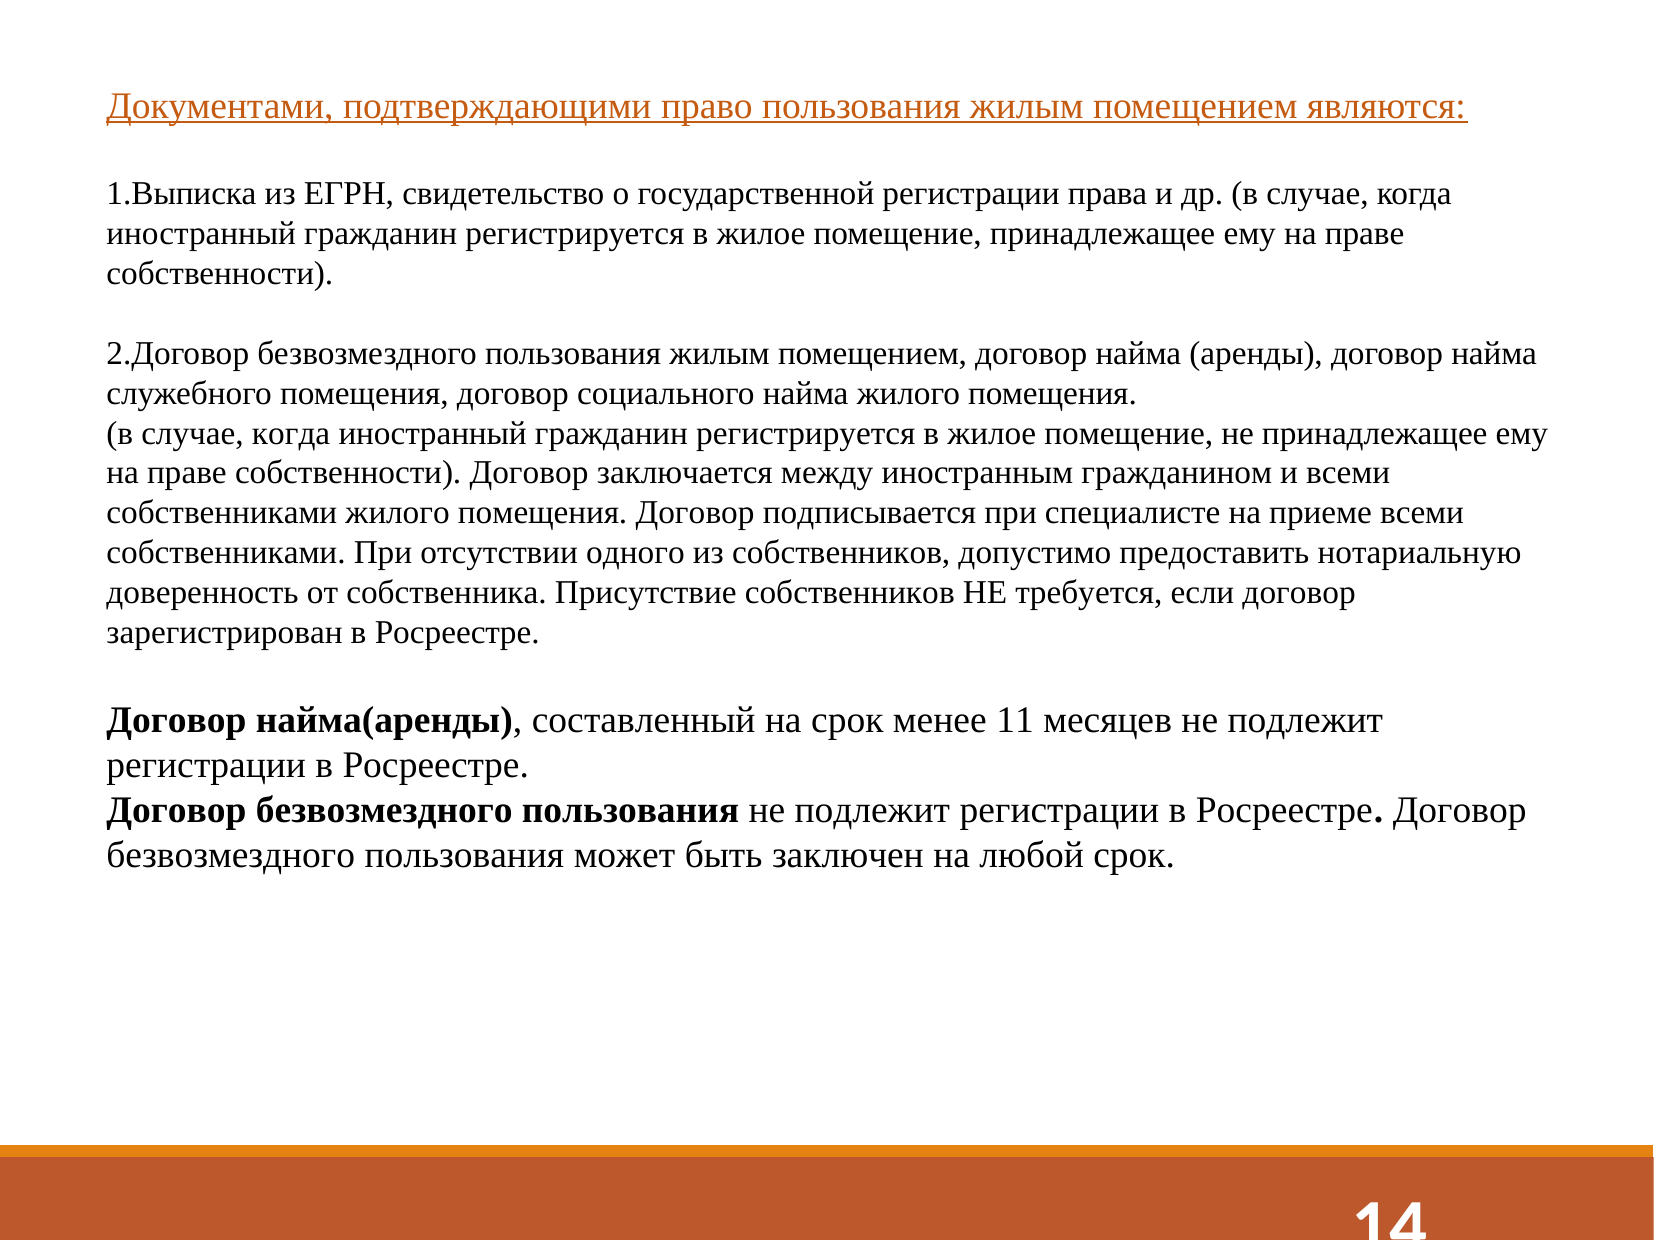

Документами, подтверждающими право пользования жилым помещением являются:
1.Выписка из ЕГРН, свидетельство о государственной регистрации права и др. (в случае, когда иностранный гражданин регистрируется в жилое помещение, принадлежащее ему на праве собственности).
2.Договор безвозмездного пользования жилым помещением, договор найма (аренды), договор найма служебного помещения, договор социального найма жилого помещения.
(в случае, когда иностранный гражданин регистрируется в жилое помещение, не принадлежащее ему на праве собственности). Договор заключается между иностранным гражданином и всеми собственниками жилого помещения. Договор подписывается при специалисте на приеме всеми собственниками. При отсутствии одного из собственников, допустимо предоставить нотариальную доверенность от собственника. Присутствие собственников НЕ требуется, если договор зарегистрирован в Росреестре.
Договор найма(аренды), составленный на срок менее 11 месяцев не подлежит регистрации в Росреестре.
Договор безвозмездного пользования не подлежит регистрации в Росреестре. Договор безвозмездного пользования может быть заключен на любой срок.